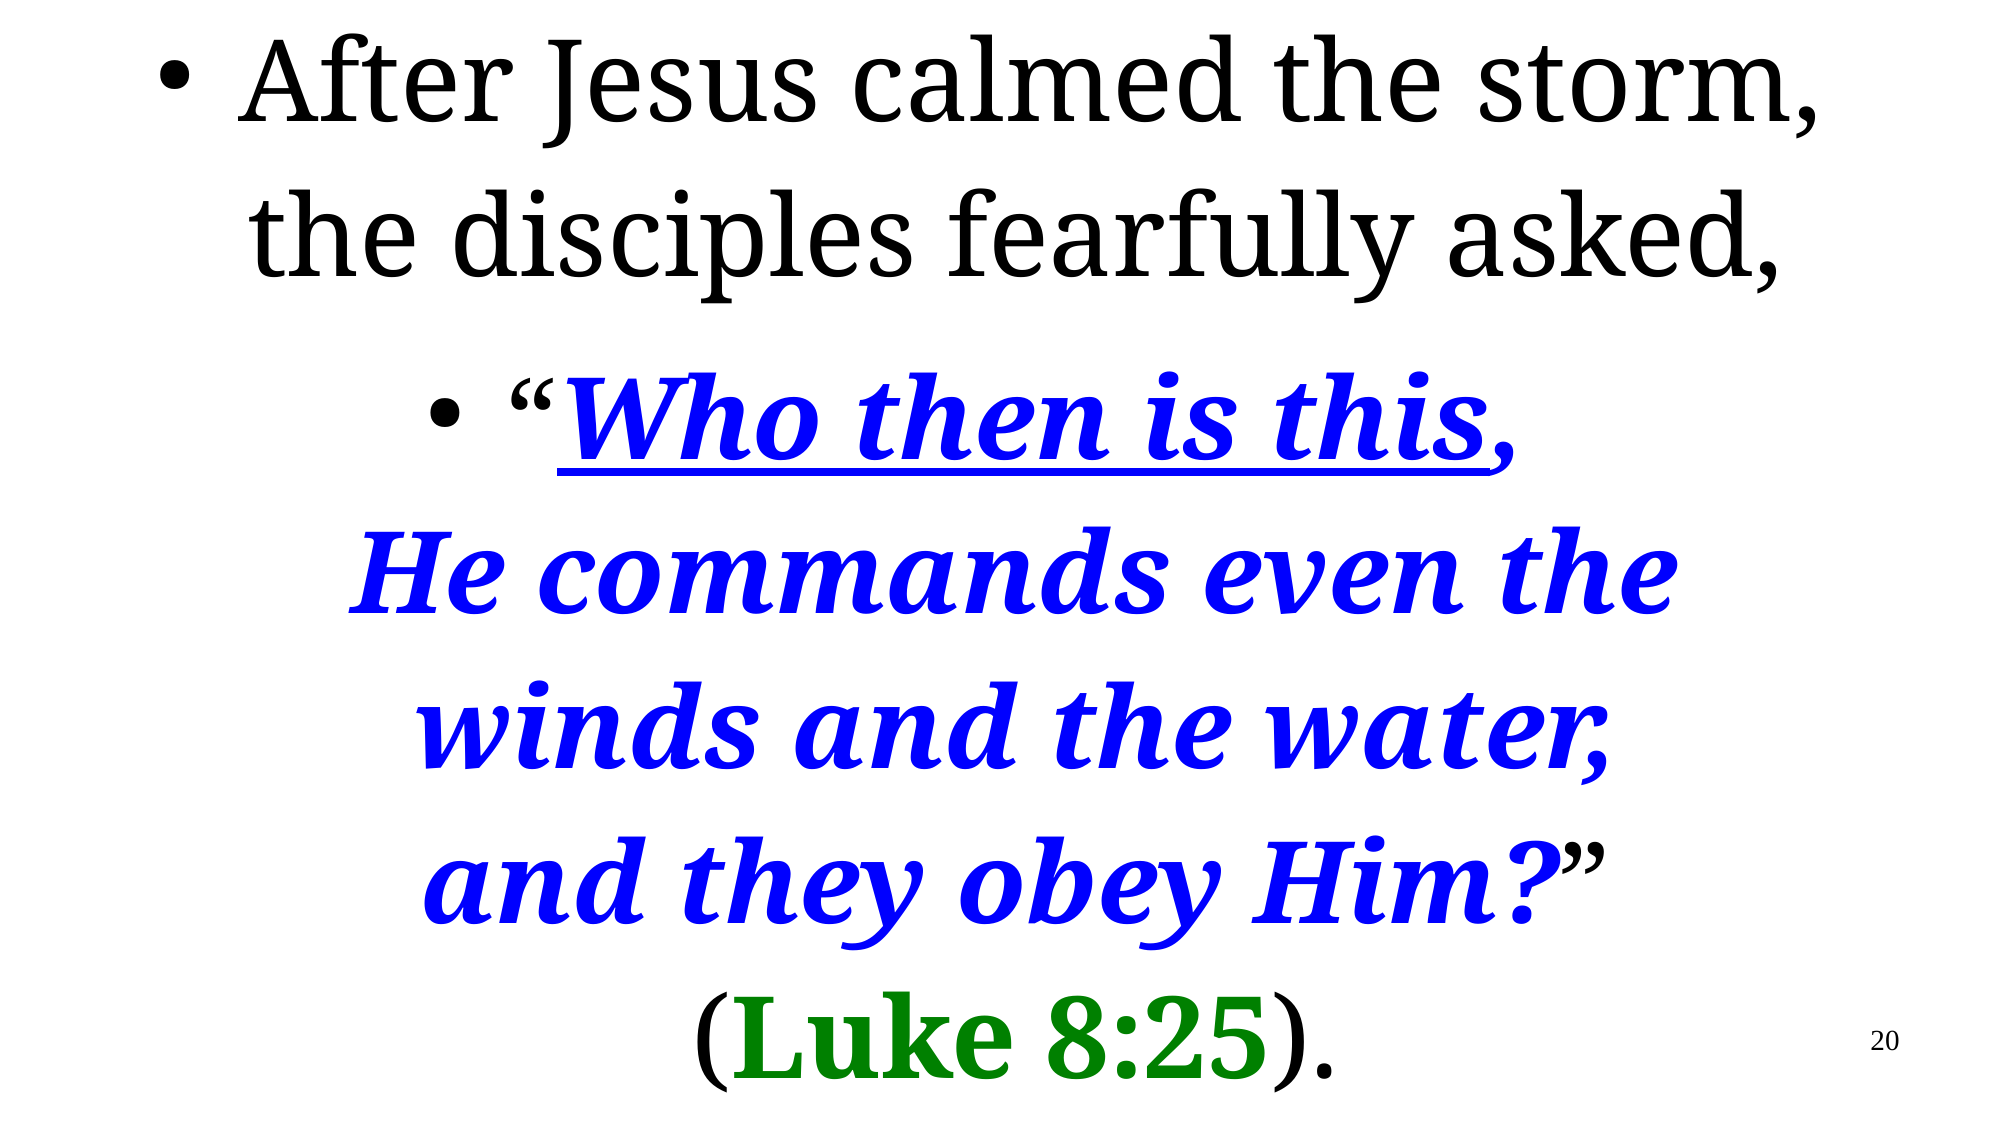

# After Jesus calmed the storm, the disciples fearfully asked,
“Who then is this,
He commands even the
winds and the water,
and they obey Him?”
(Luke 8:25).
20